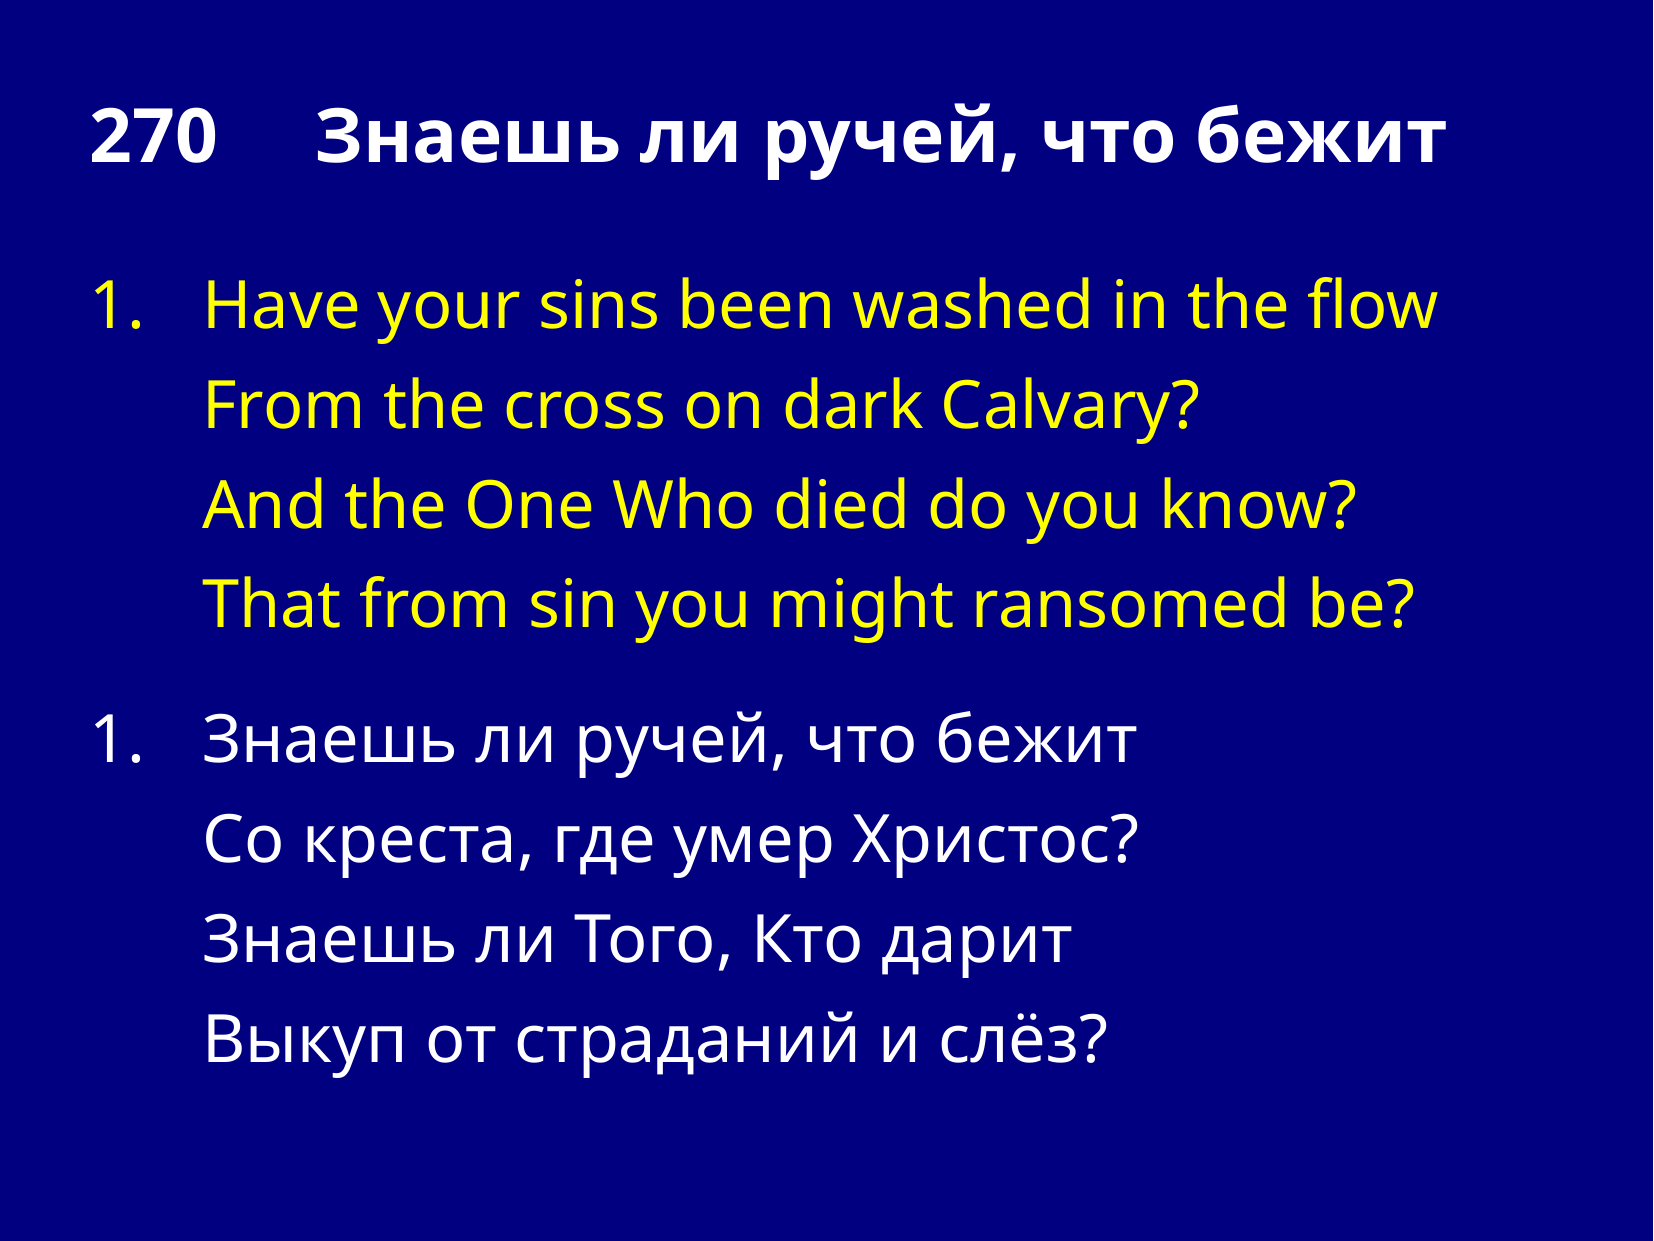

270	Знаешь ли ручей, что бежит
1.	Have your sins been washed in the flow
	From the cross on dark Calvary?
	And the One Who died do you know?
	That from sin you might ransomed be?
1.	Знаешь ли ручей, что бежит
	Со креста, где умер Христос?
	Знаешь ли Того, Кто дарит
	Выкуп от страданий и слёз?